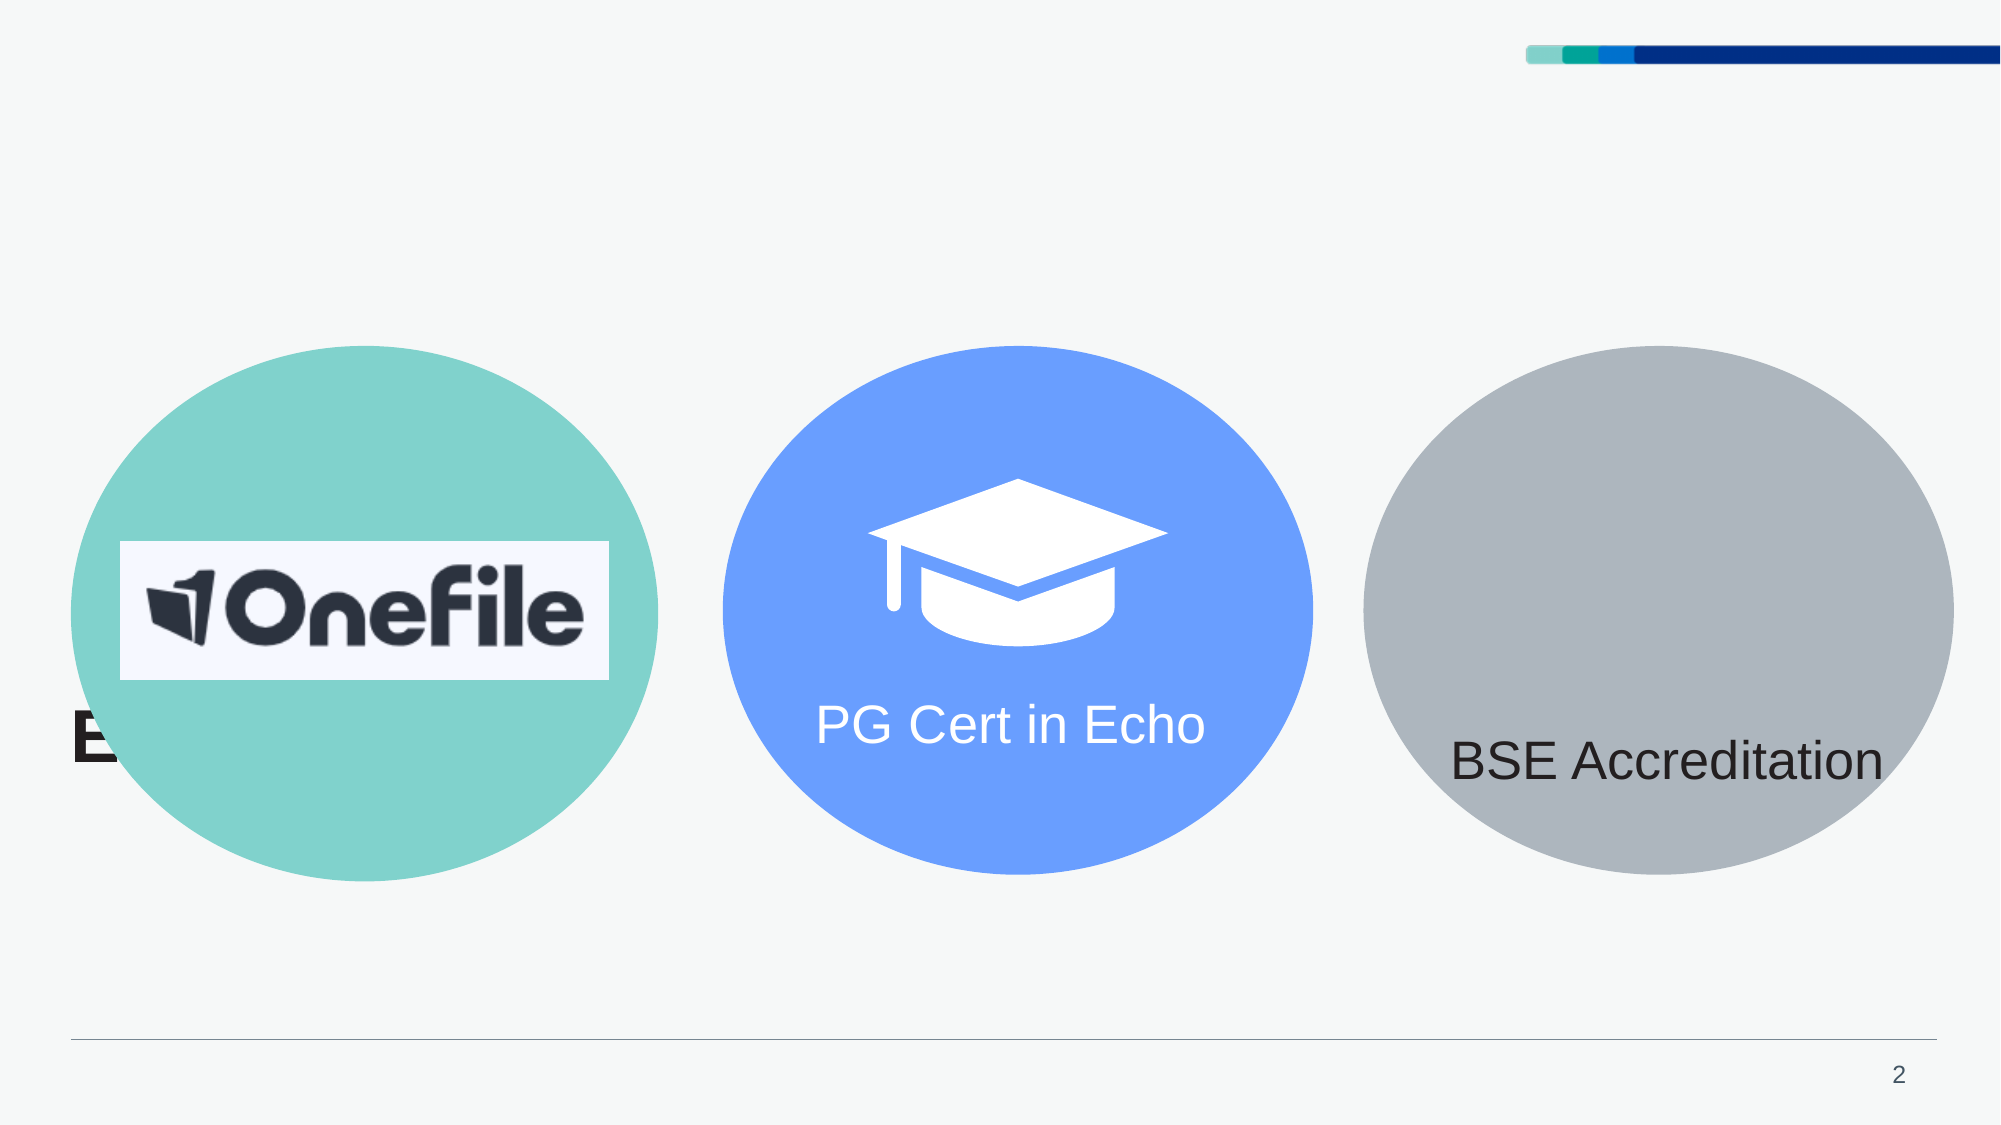

# ETP outcomes
PG Cert in Echo
BSE Accreditation